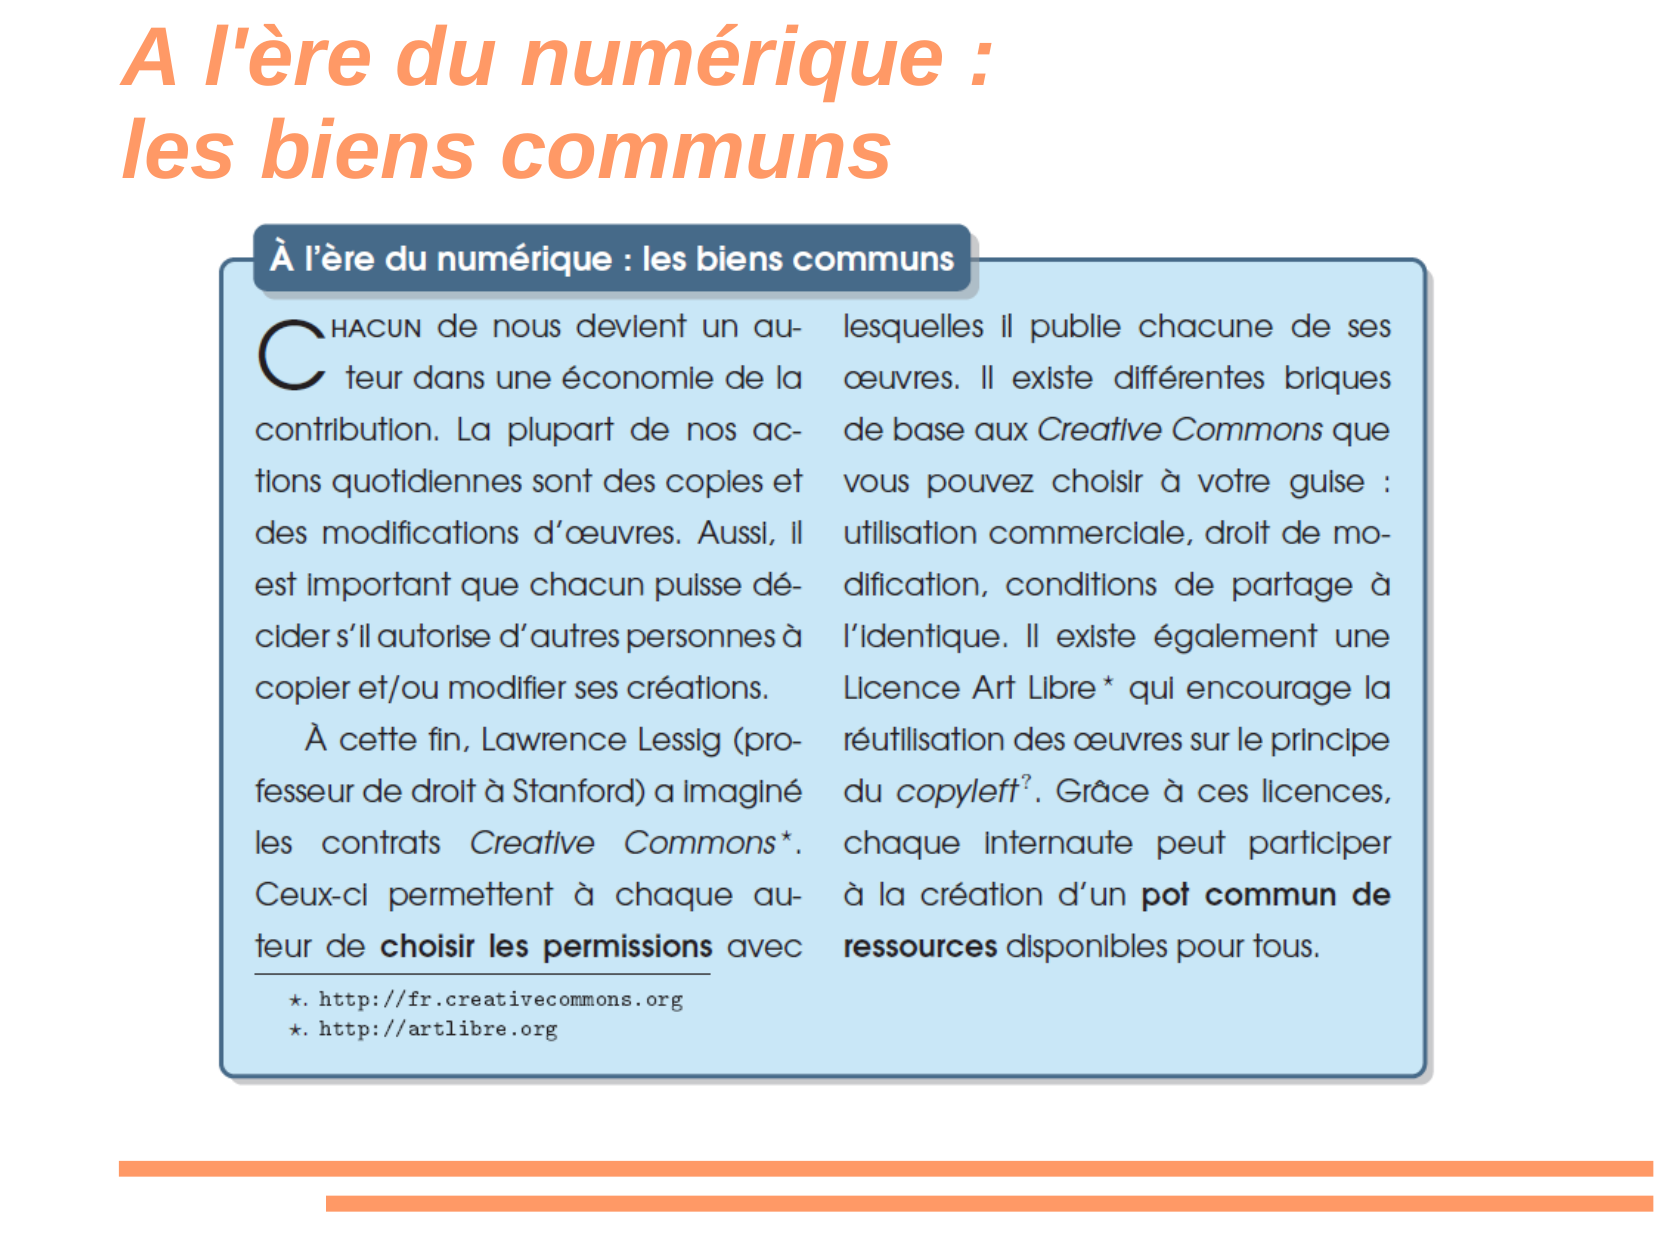

# A l'ère du numérique : les biens communs